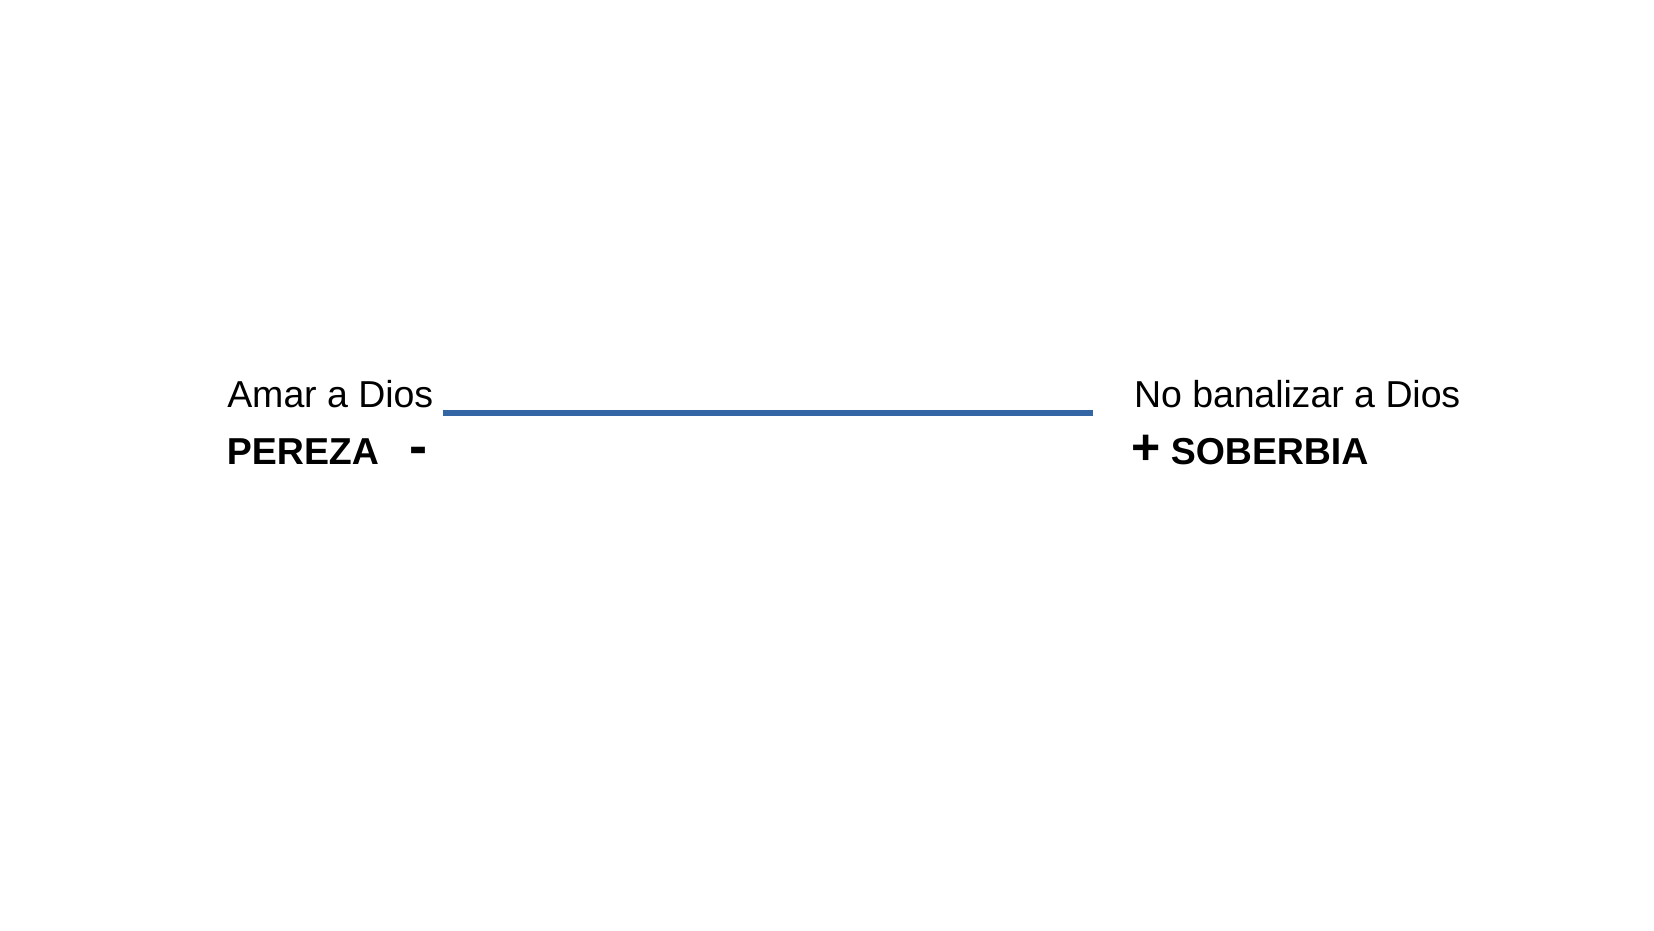

Amar a Dios No banalizar a Dios PEREZA - + SOBERBIA